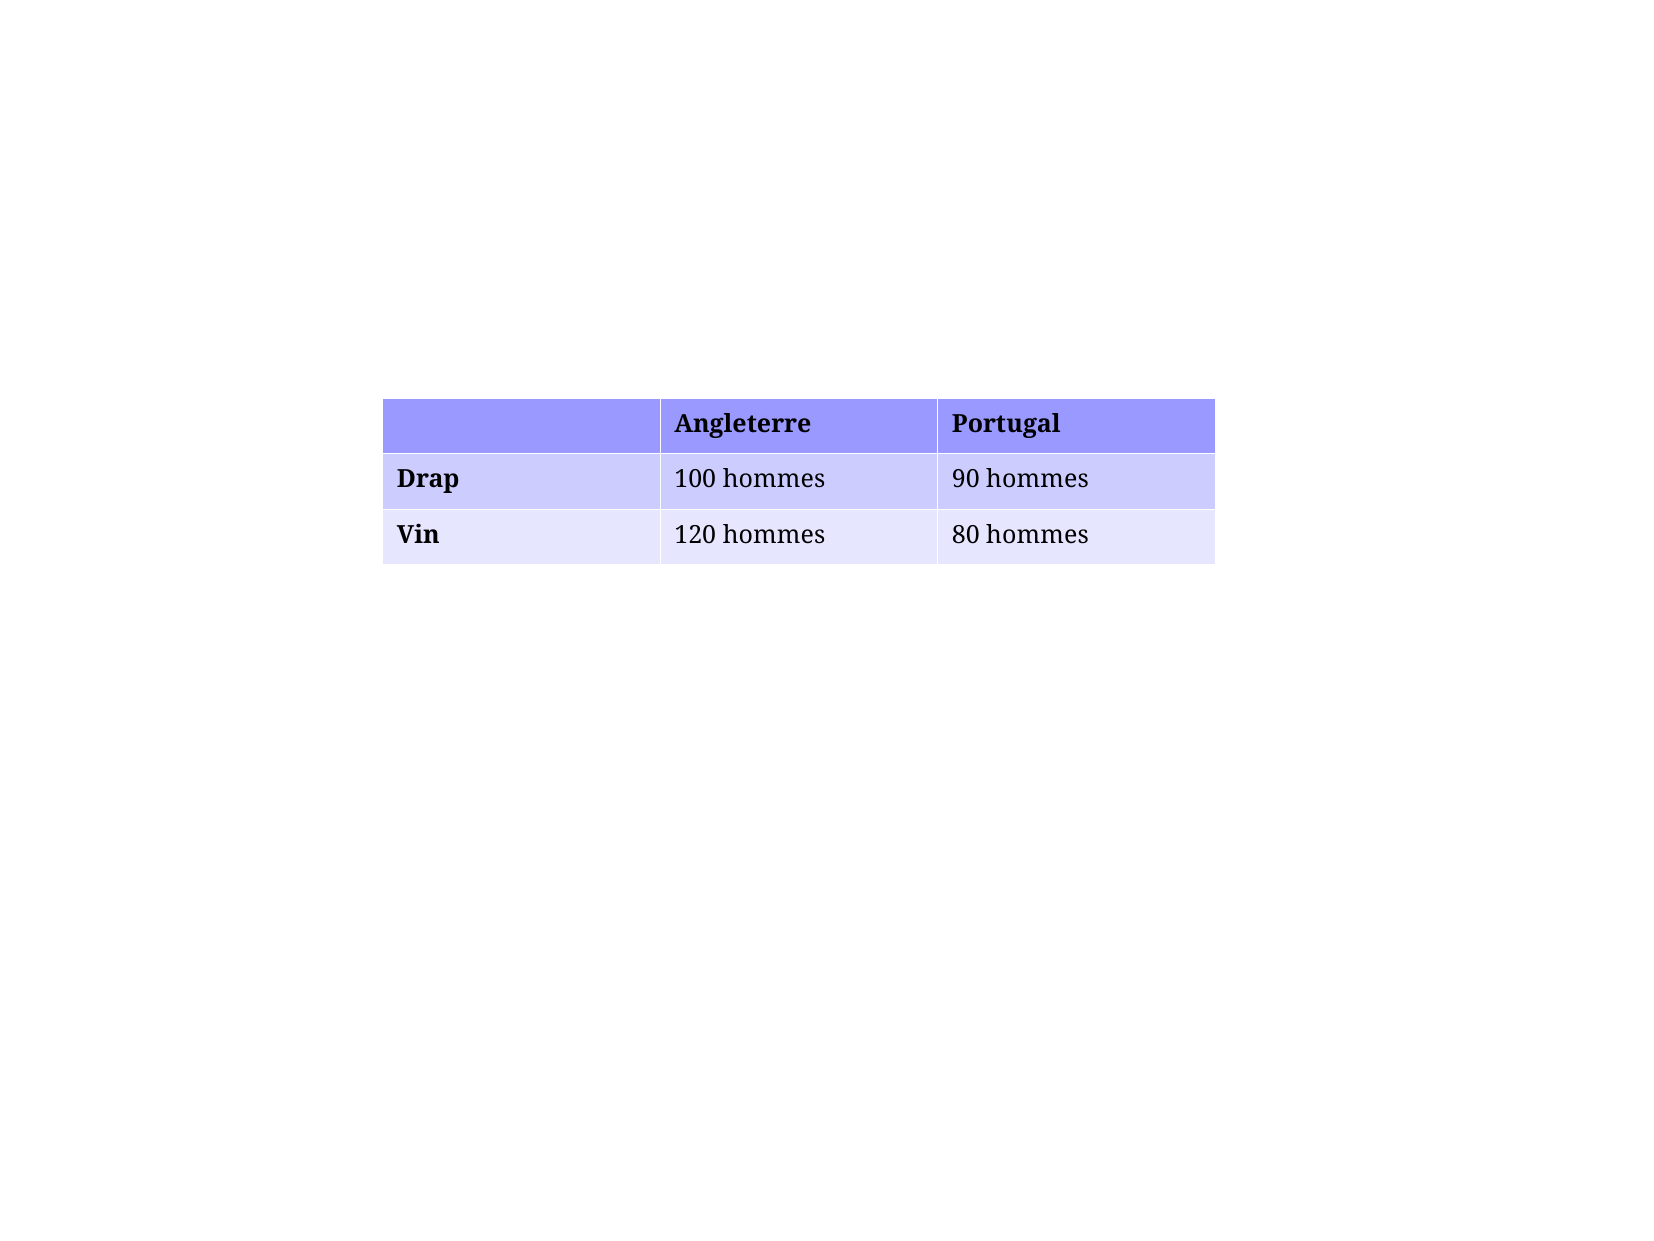

| | Angleterre | Portugal |
| --- | --- | --- |
| Drap | 100 hommes | 90 hommes |
| Vin | 120 hommes | 80 hommes |